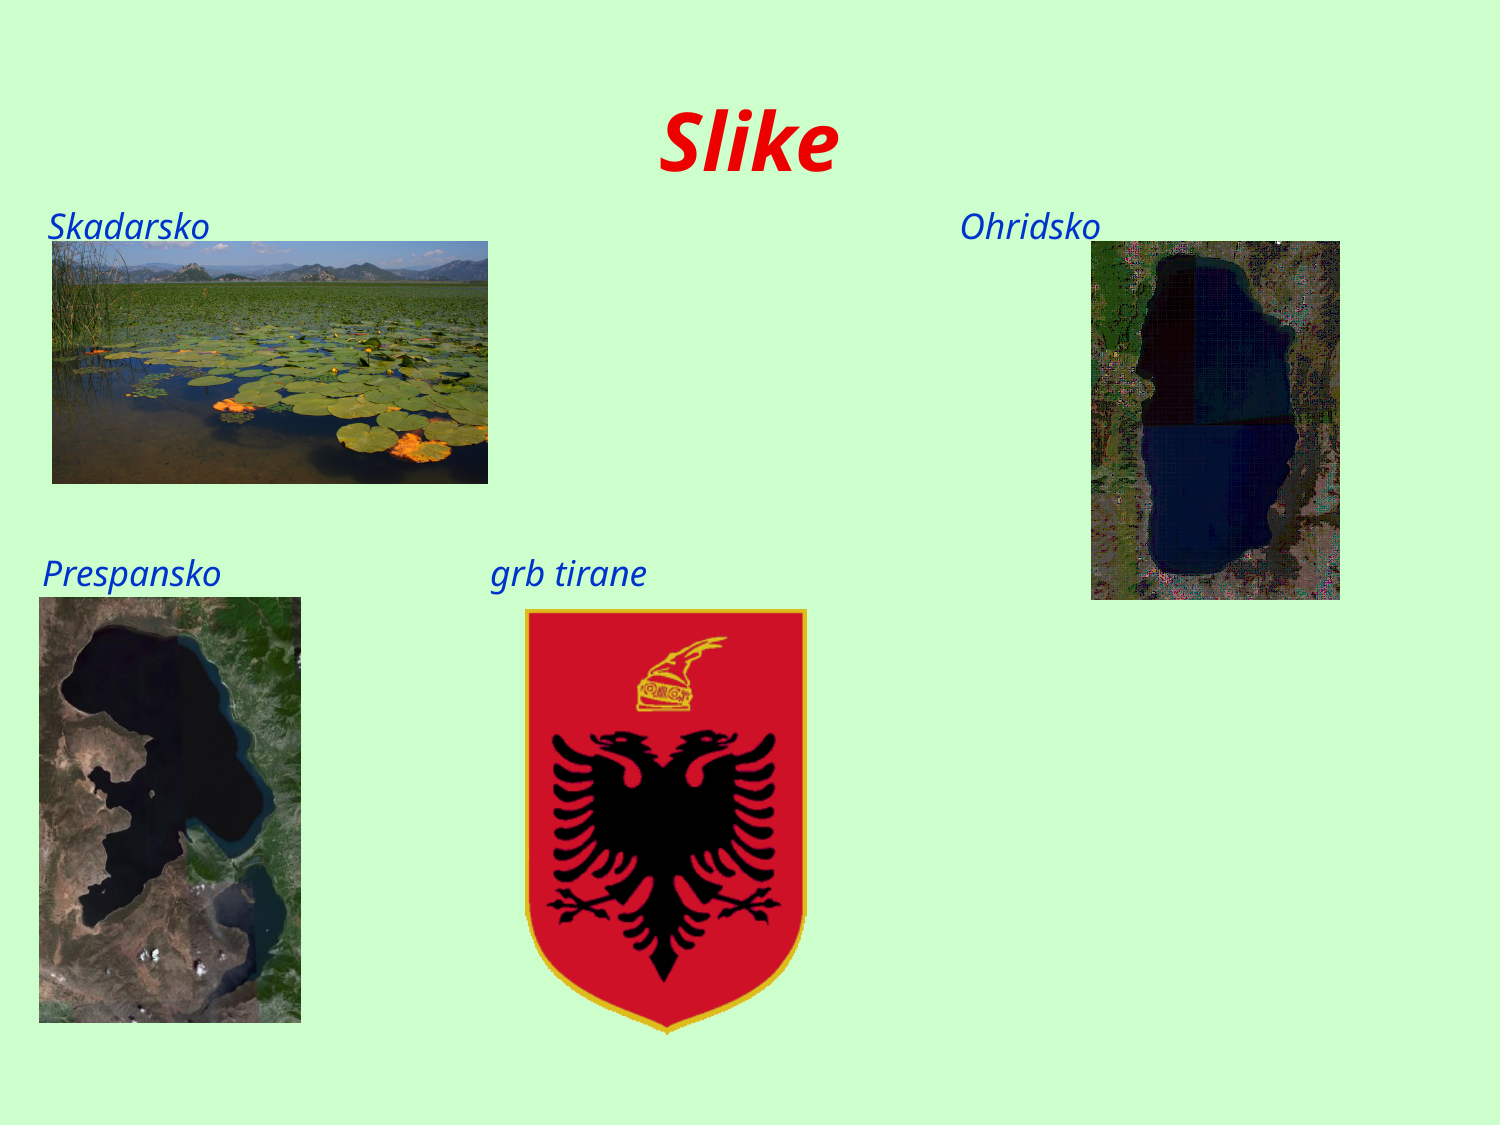

# Slike
 Skadarsko Ohridsko
 Prespansko grb tirane